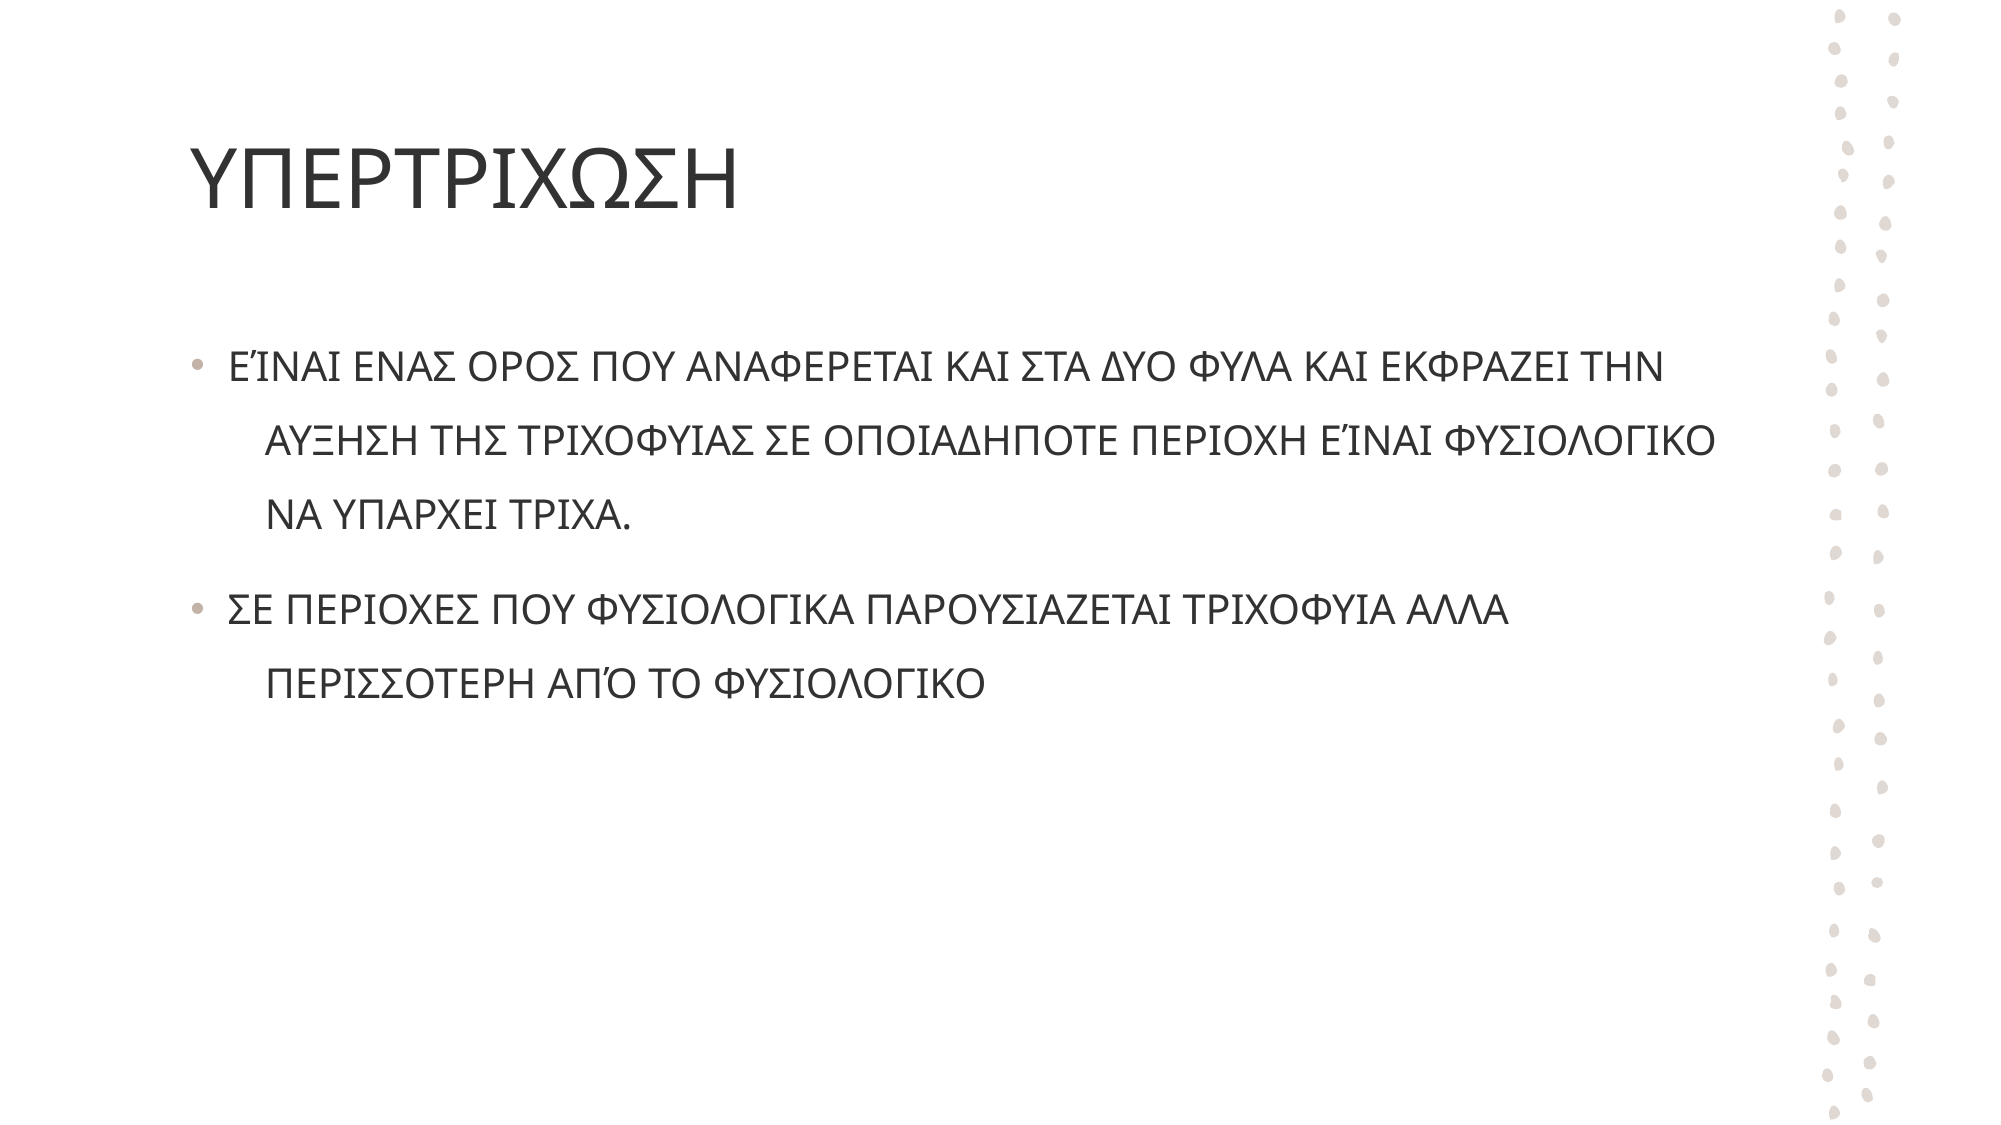

# ΥΠΕΡΤΡΙΧΩΣΗ
ΕΊΝΑΙ ΕΝΑΣ ΟΡΟΣ ΠΟΥ ΑΝΑΦΕΡΕΤΑΙ ΚΑΙ ΣΤΑ ΔΥΟ ΦΥΛΑ ΚΑΙ ΕΚΦΡΑΖΕΙ ΤΗΝ ΑΥΞΗΣΗ ΤΗΣ ΤΡΙΧΟΦΥΙΑΣ ΣΕ ΟΠΟΙΑΔΗΠΟΤΕ ΠΕΡΙΟΧΗ ΕΊΝΑΙ ΦΥΣΙΟΛΟΓΙΚΟ ΝΑ ΥΠΑΡΧΕΙ ΤΡΙΧΑ.
ΣΕ ΠΕΡΙΟΧΕΣ ΠΟΥ ΦΥΣΙΟΛΟΓΙΚΑ ΠΑΡΟΥΣΙΑΖΕΤΑΙ ΤΡΙΧΟΦΥΙΑ ΑΛΛΑ ΠΕΡΙΣΣΟΤΕΡΗ ΑΠΌ ΤΟ ΦΥΣΙΟΛΟΓΙΚΟ